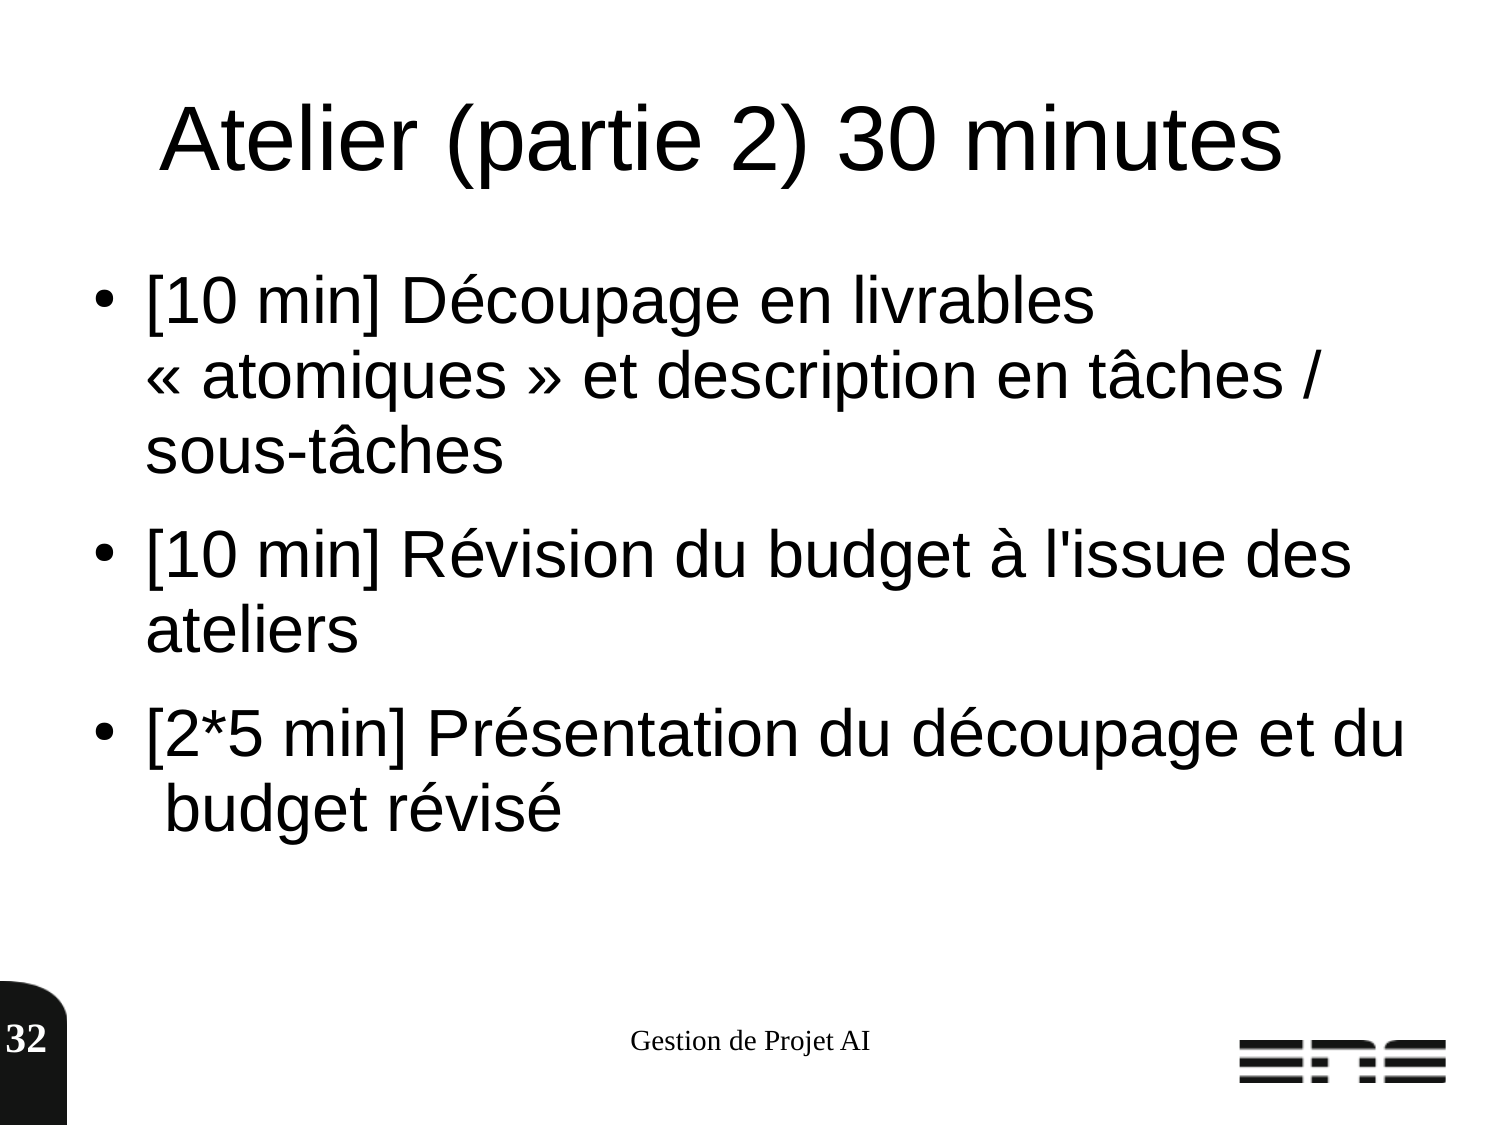

# Atelier (partie 2) 30 minutes
[10 min] Découpage en livrables « atomiques » et description en tâches / sous-tâches
[10 min] Révision du budget à l'issue des ateliers
[2*5 min] Présentation du découpage et du budget révisé
32
Gestion de Projet AI